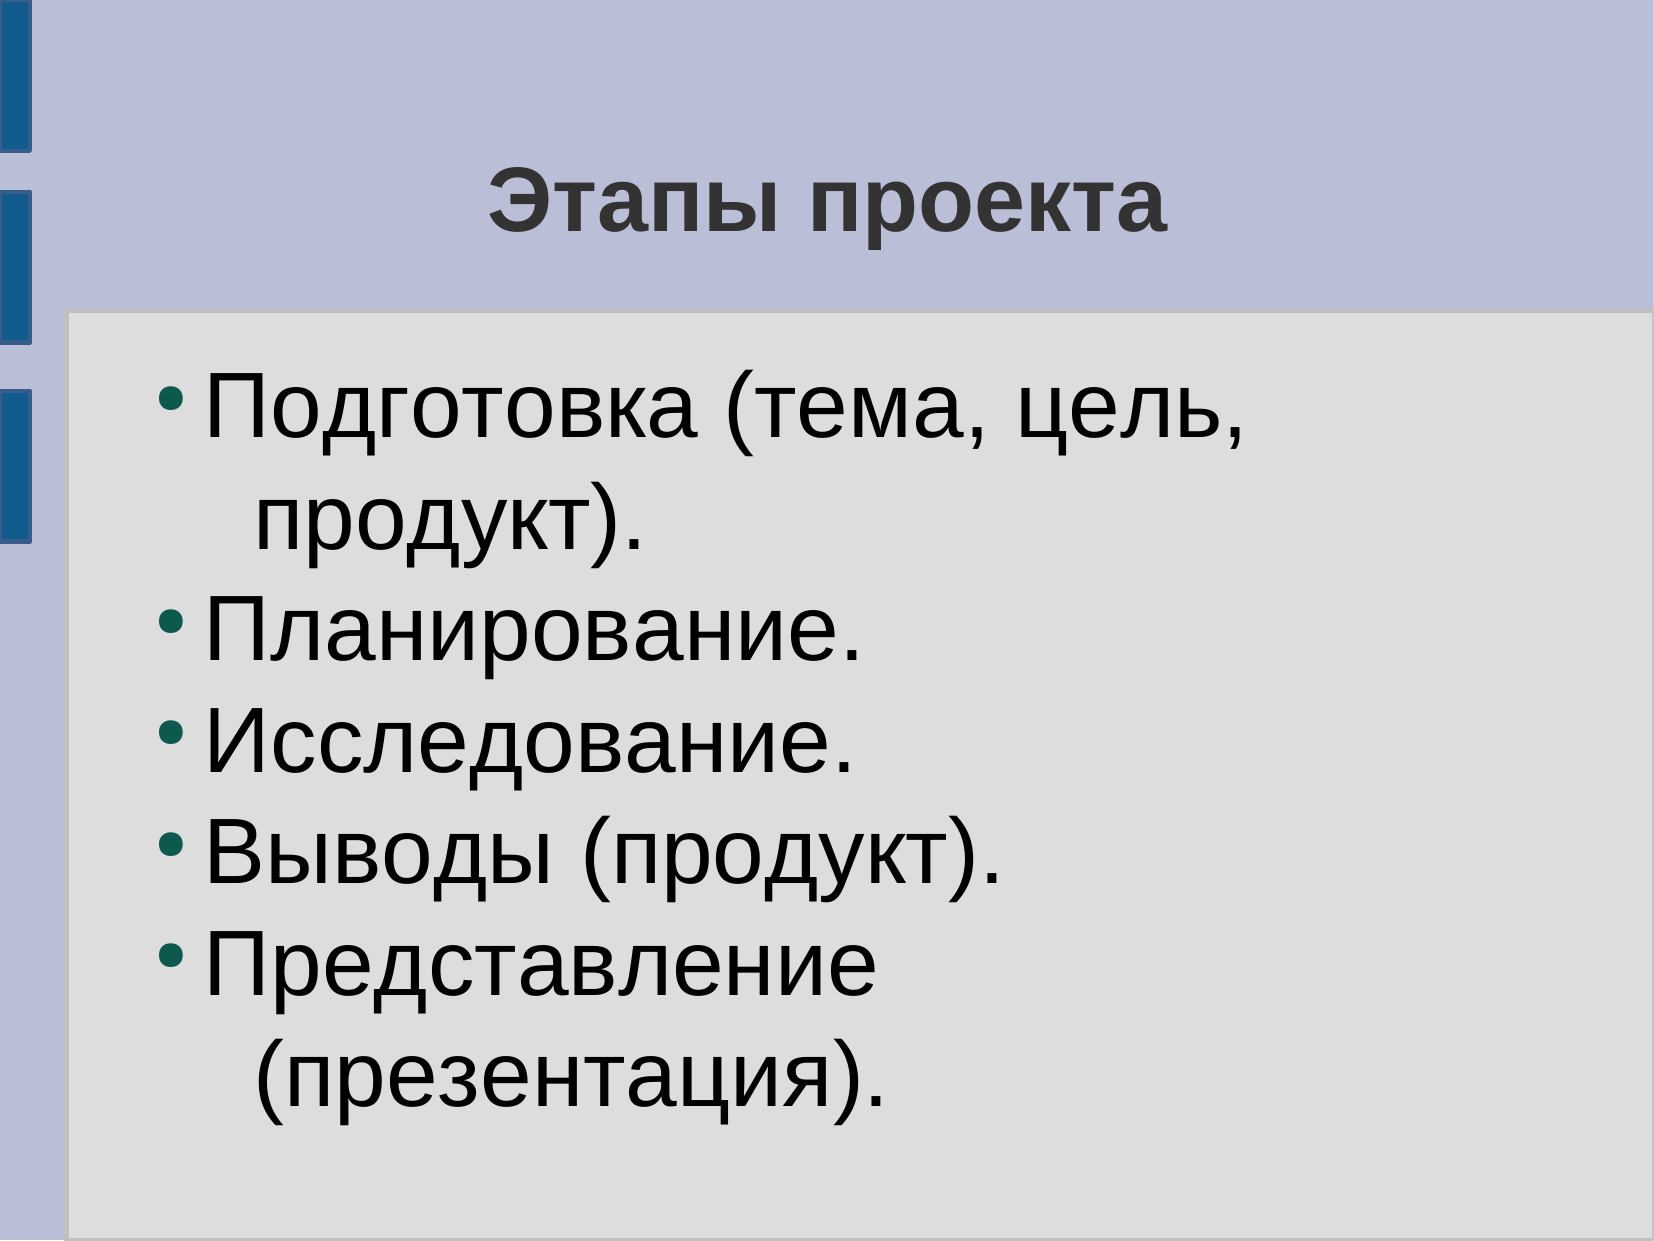

# Этапы проекта
Подготовка (тема, цель, продукт).
Планирование.
Исследование.
Выводы (продукт).
Представление (презентация).